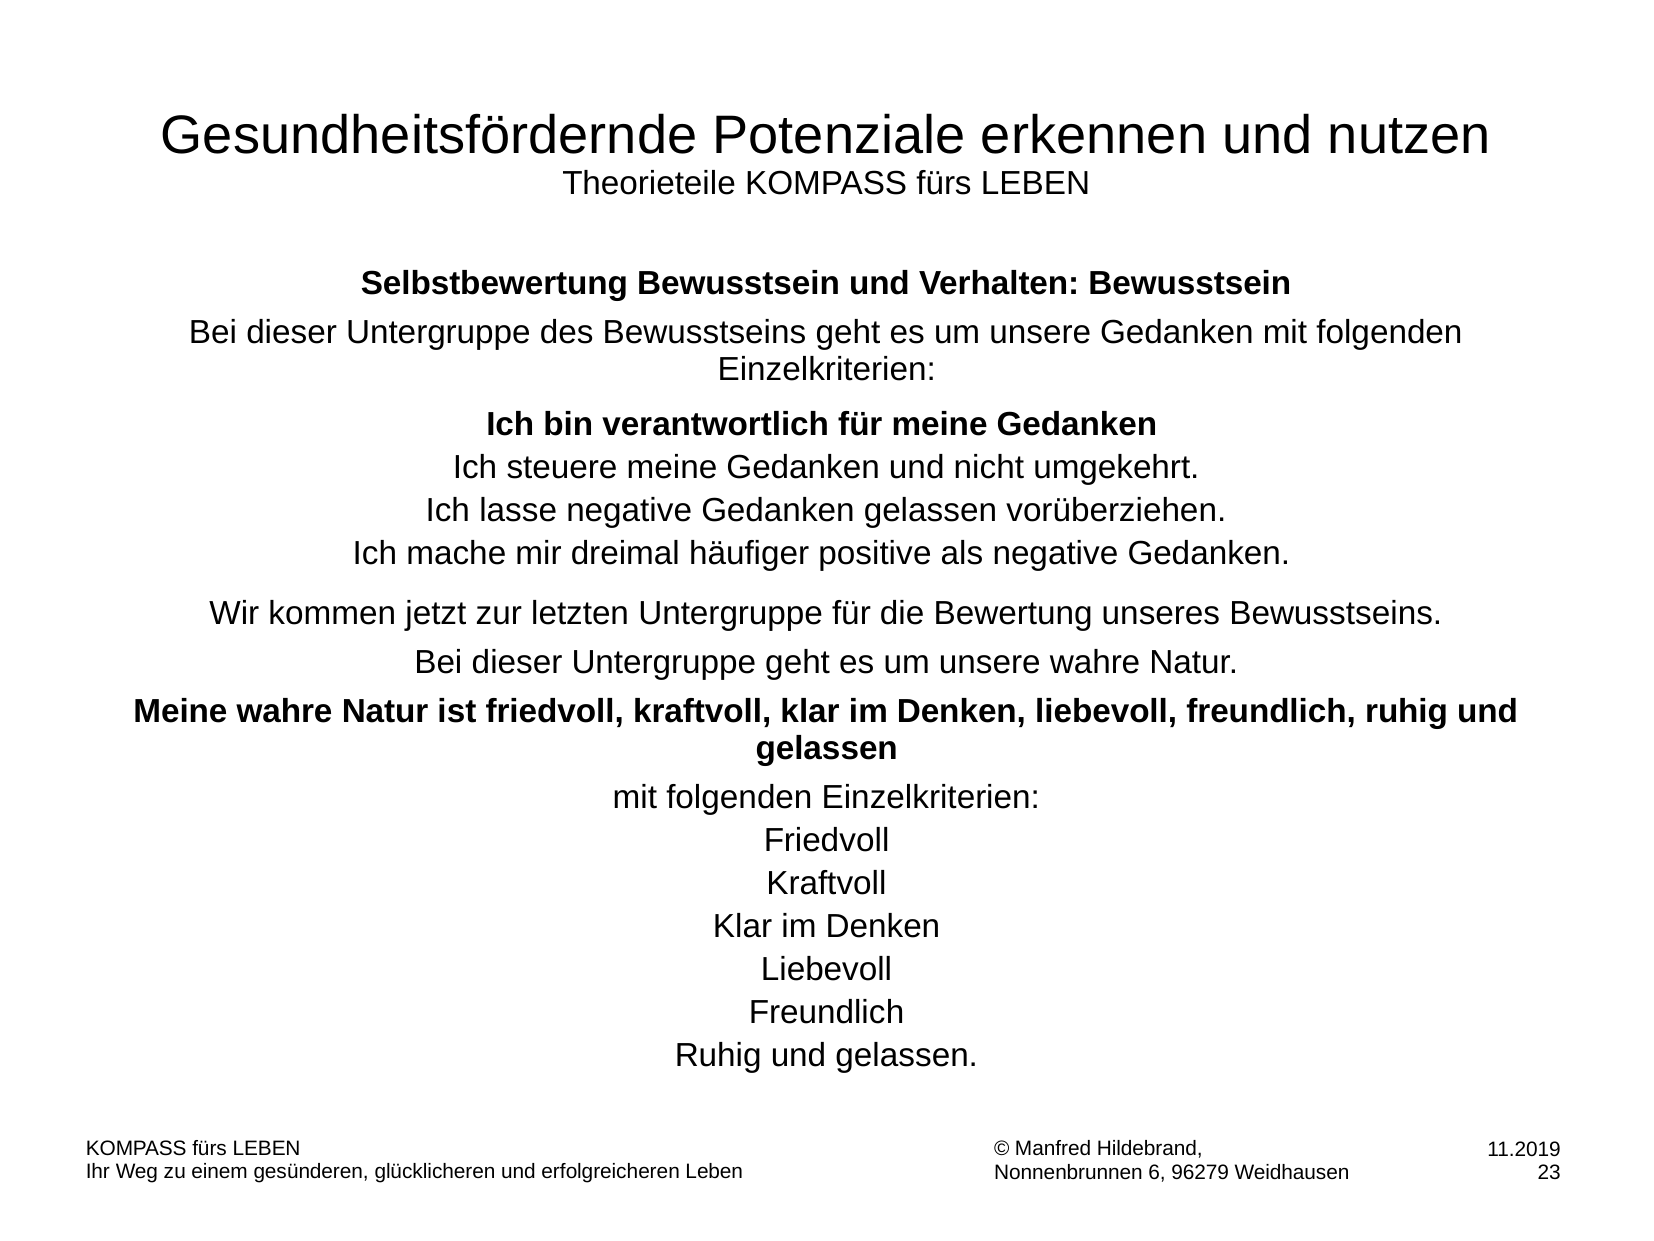

# Gesundheitsfördernde Potenziale erkennen und nutzen Theorieteile KOMPASS fürs LEBEN
Selbstbewertung Bewusstsein und Verhalten: Bewusstsein
Bei dieser Untergruppe des Bewusstseins geht es um unsere Gedanken mit folgenden Einzelkriterien:
Ich bin verantwortlich für meine Gedanken
Ich steuere meine Gedanken und nicht umgekehrt.
Ich lasse negative Gedanken gelassen vorüberziehen.
Ich mache mir dreimal häufiger positive als negative Gedanken.
Wir kommen jetzt zur letzten Untergruppe für die Bewertung unseres Bewusstseins.
Bei dieser Untergruppe geht es um unsere wahre Natur.
Meine wahre Natur ist friedvoll, kraftvoll, klar im Denken, liebevoll, freundlich, ruhig und gelassen
mit folgenden Einzelkriterien:
Friedvoll
Kraftvoll
Klar im Denken
Liebevoll
Freundlich
Ruhig und gelassen.
KOMPASS fürs LEBEN
Ihr Weg zu einem gesünderen, glücklicheren und erfolgreicheren Leben
© Manfred Hildebrand,
Nonnenbrunnen 6, 96279 Weidhausen
11.2019
23